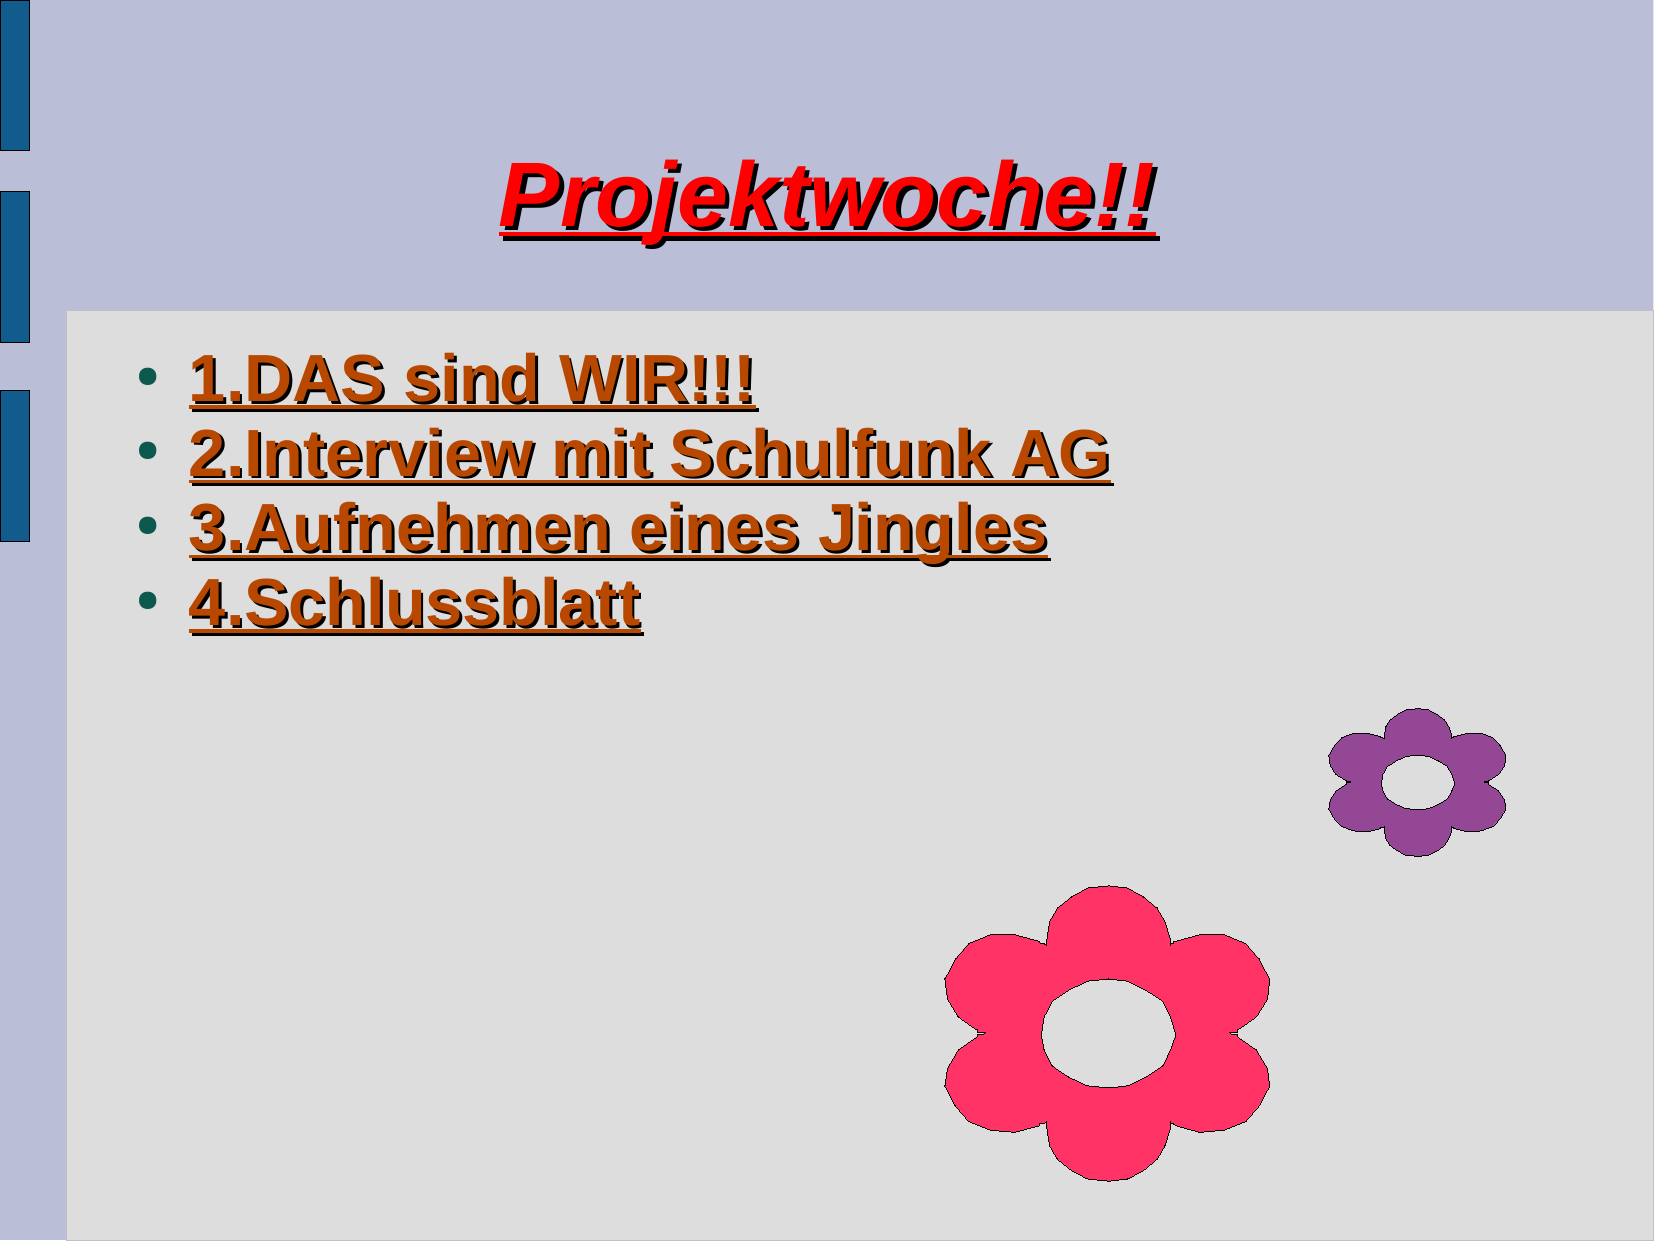

# Projektwoche!!
1.DAS sind WIR!!!
2.Interview mit Schulfunk AG
3.Aufnehmen eines Jingles
4.Schlussblatt